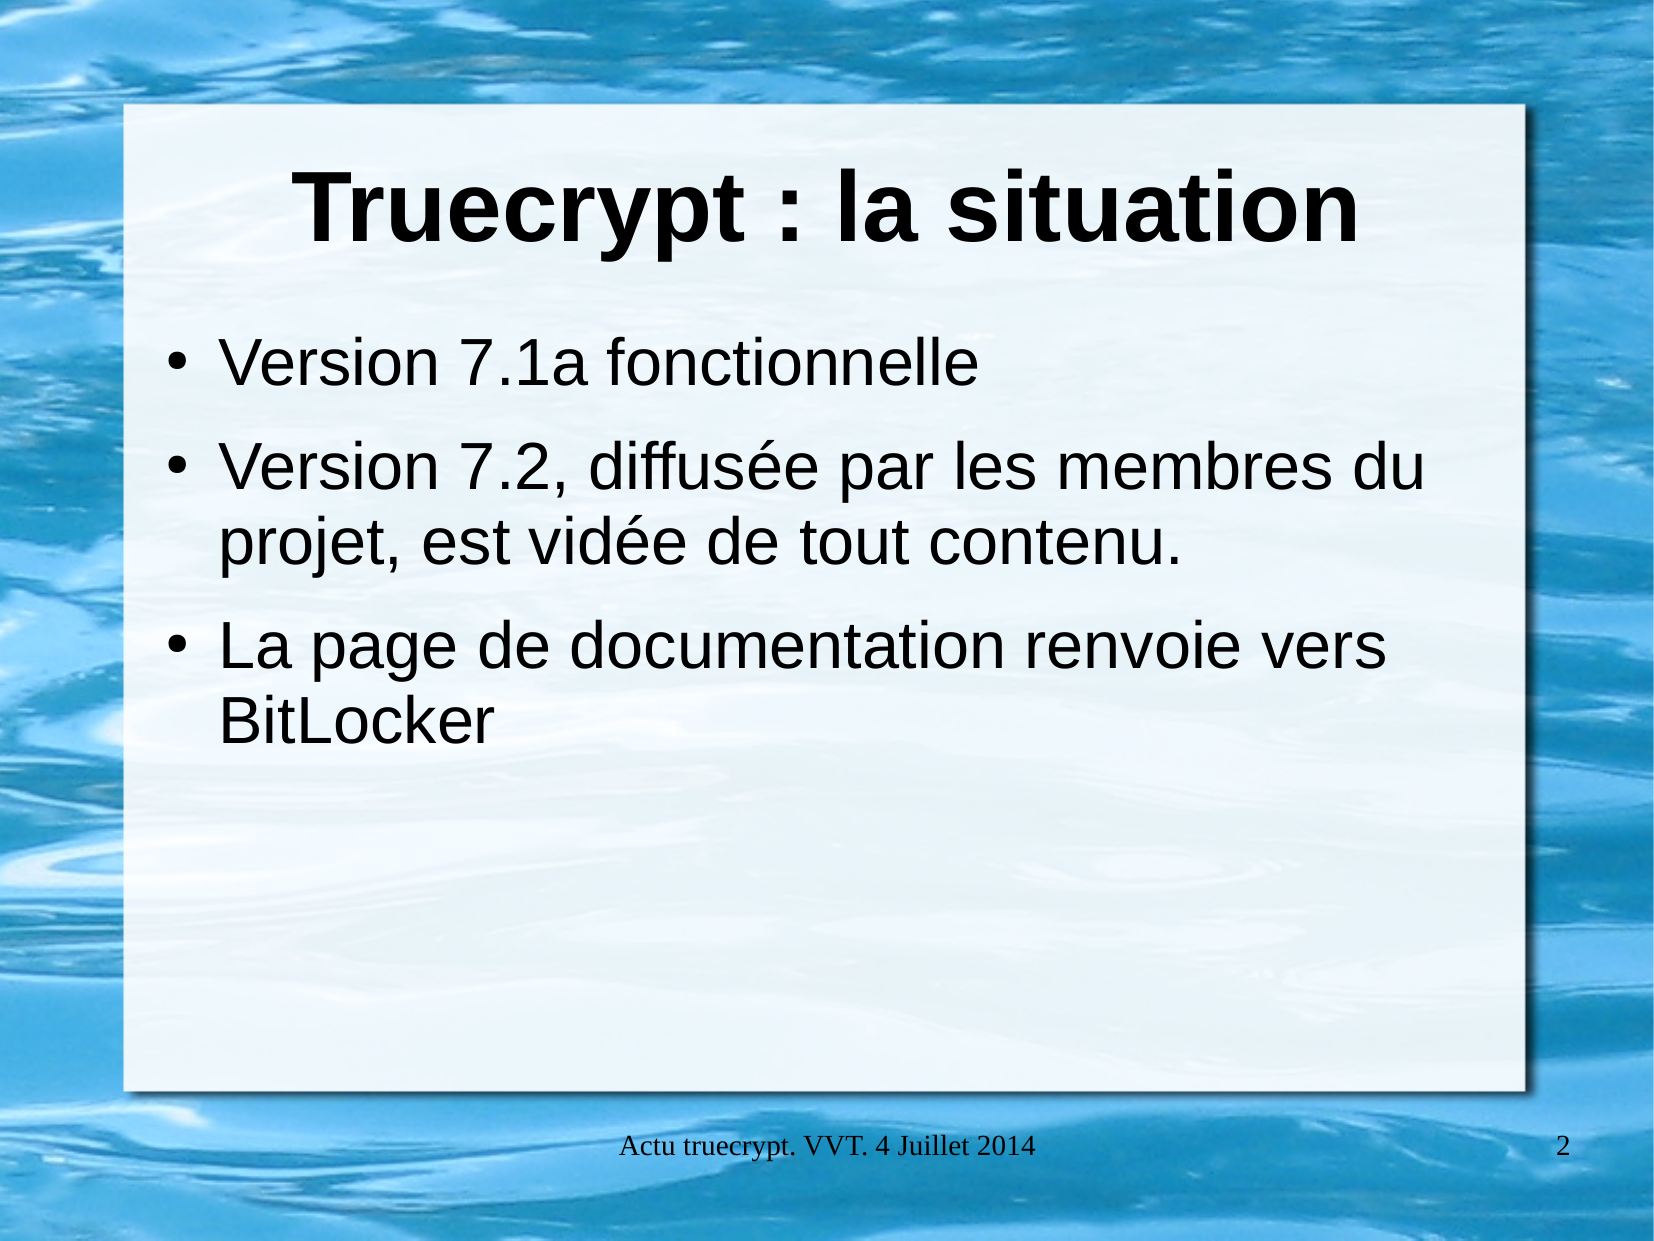

# Truecrypt : la situation
Version 7.1a fonctionnelle
Version 7.2, diffusée par les membres du projet, est vidée de tout contenu.
La page de documentation renvoie vers BitLocker
Actu truecrypt. VVT. 4 Juillet 2014
2